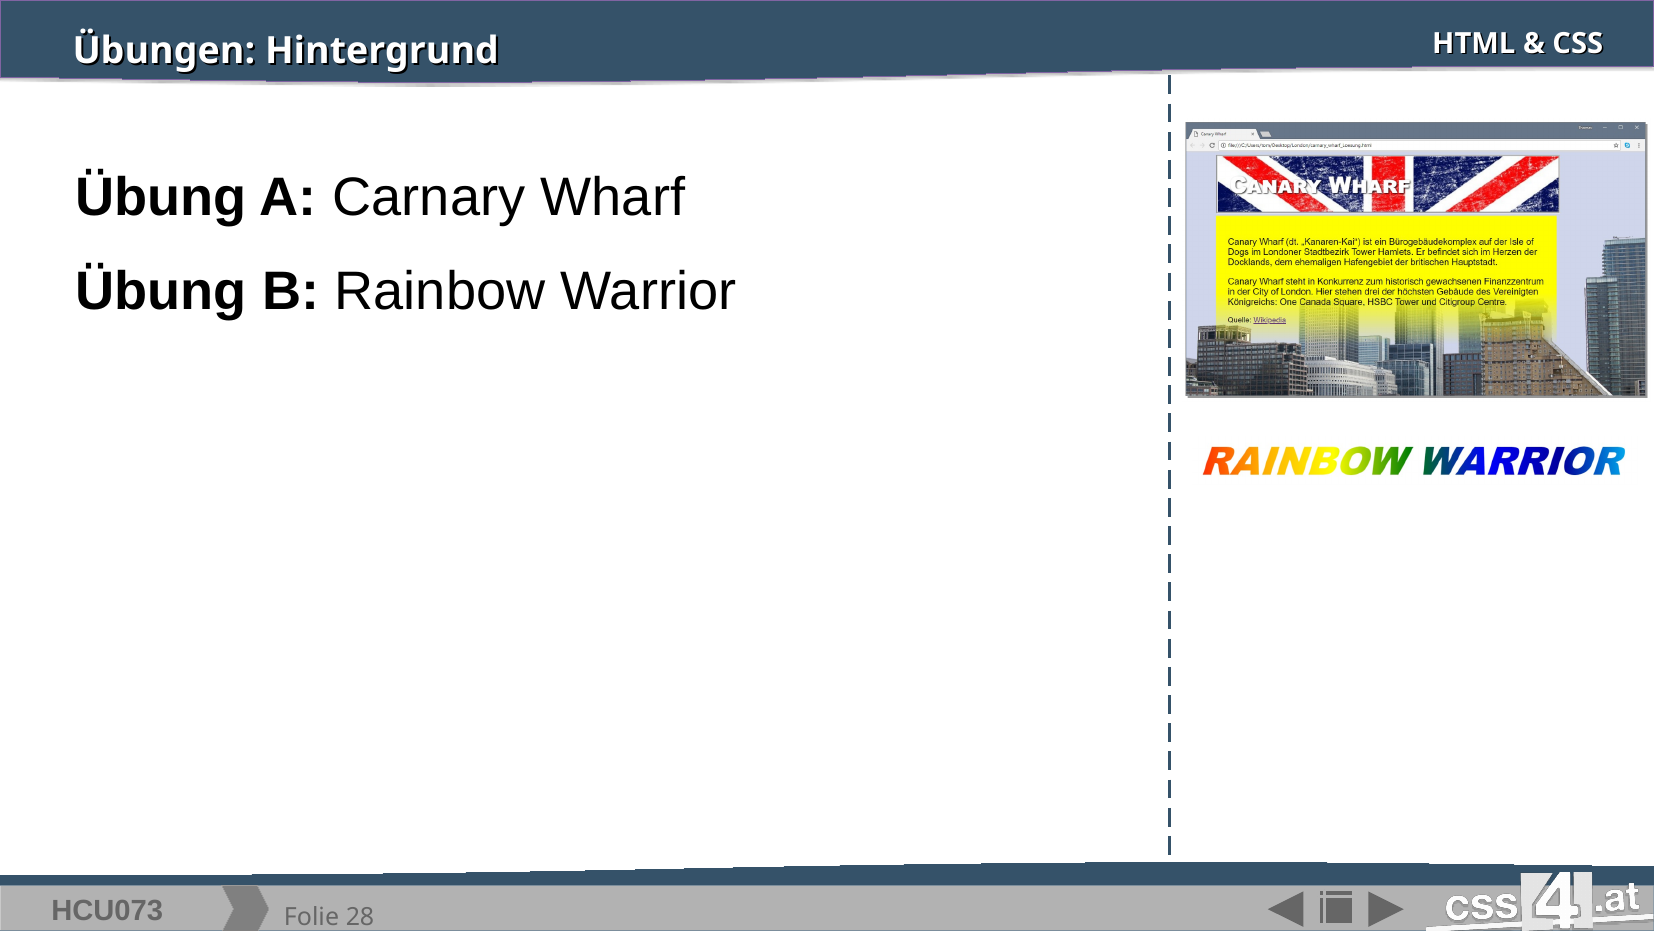

HTML & CSS
Übungen: Hintergrund
Übung A: Carnary Wharf
Übung B: Rainbow Warrior
HCU073
Folie